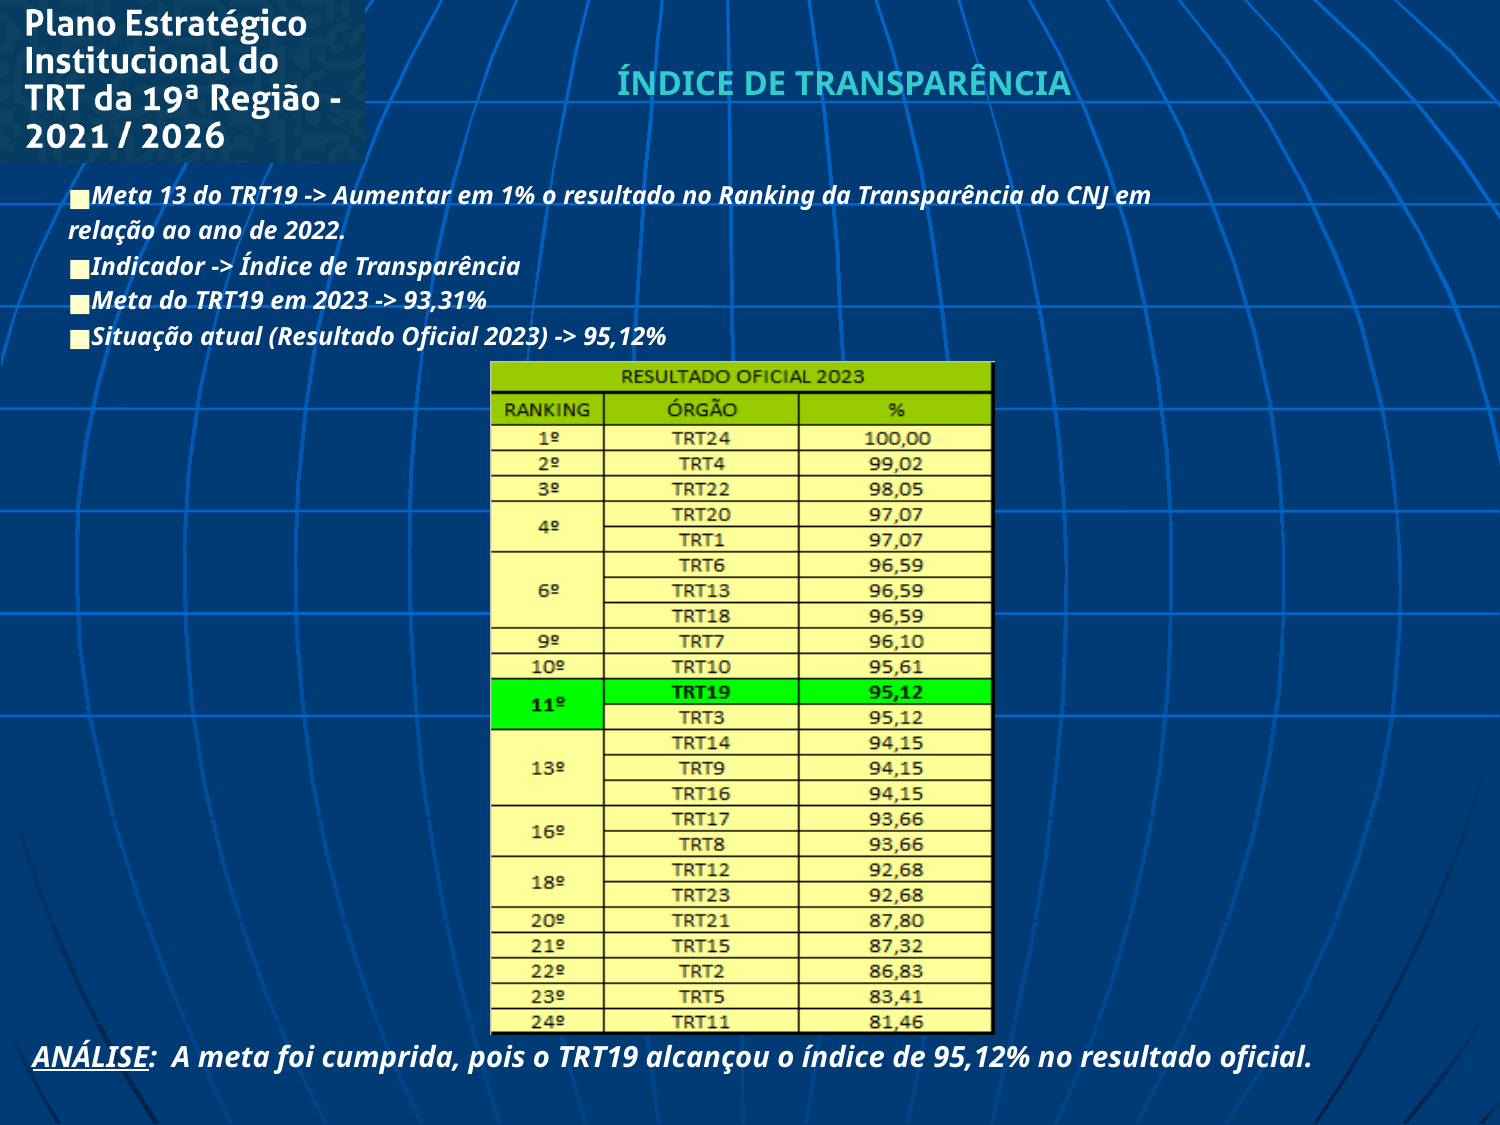

ÍNDICE DE TRANSPARÊNCIA
Meta 13 do TRT19 -> Aumentar em 1% o resultado no Ranking da Transparência do CNJ em
relação ao ano de 2022.
Indicador -> Índice de Transparência
Meta do TRT19 em 2023 -> 93,31%
Situação atual (Resultado Oficial 2023) -> 95,12%
ANÁLISE: A meta foi cumprida, pois o TRT19 alcançou o índice de 95,12% no resultado oficial.